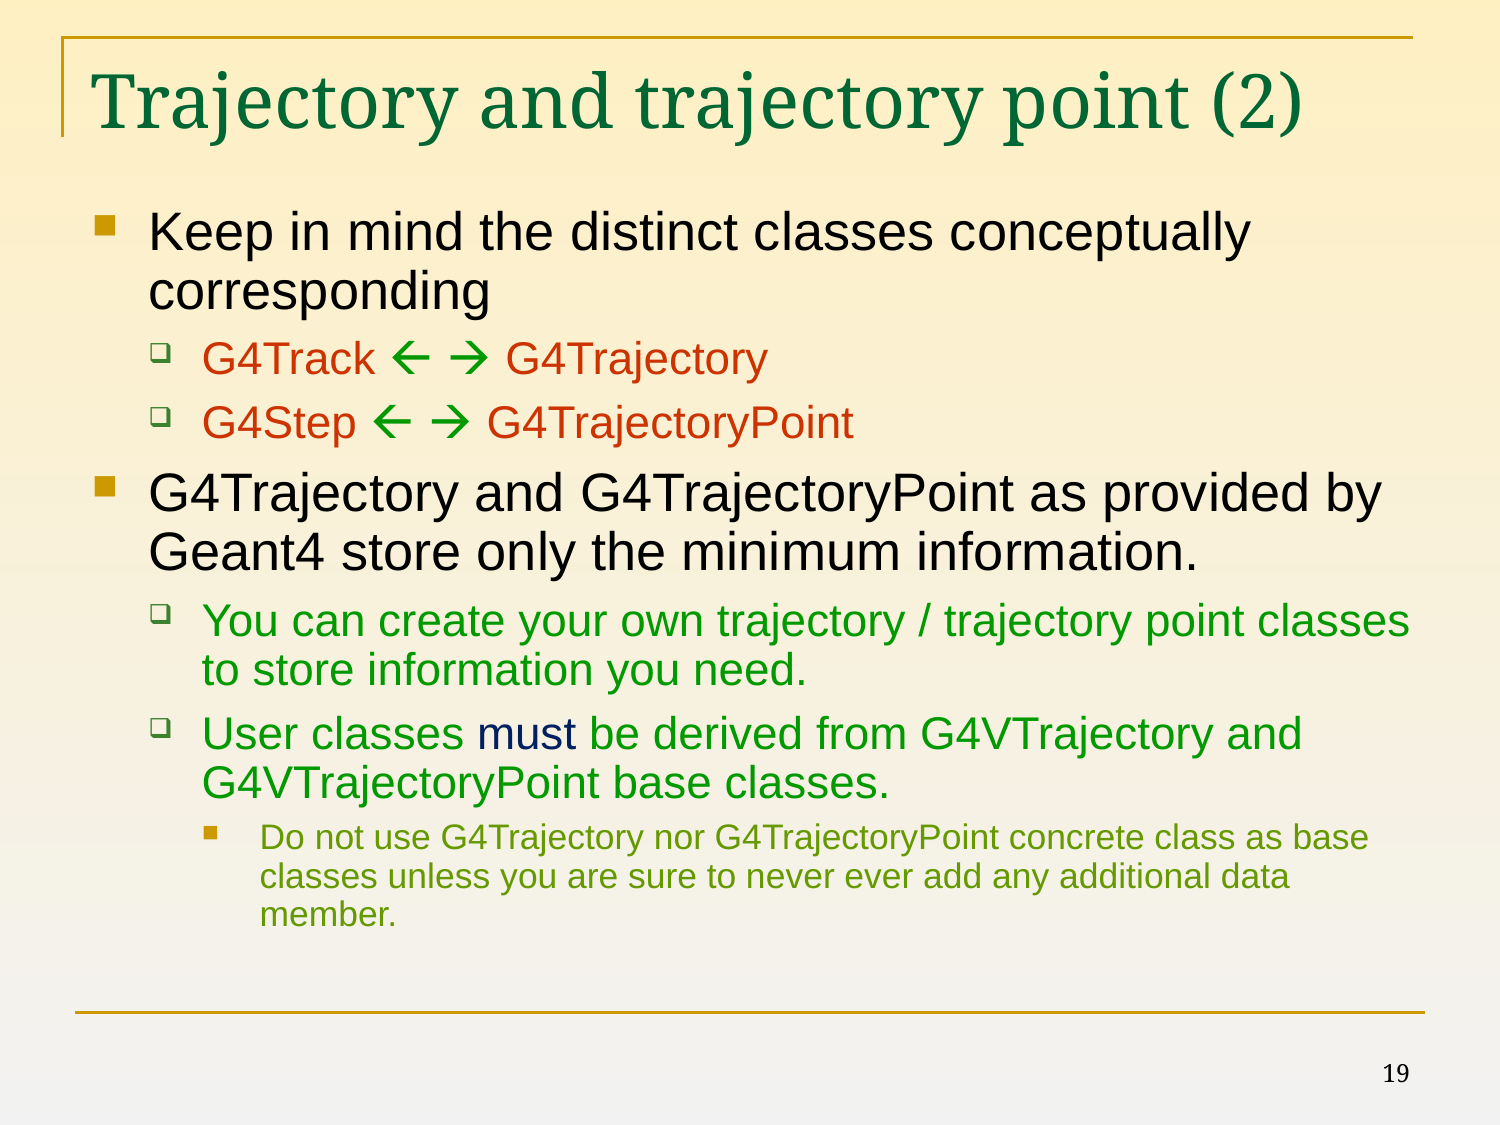

# Trajectory and trajectory point (2)
Keep in mind the distinct classes conceptually corresponding
G4Track   G4Trajectory
G4Step   G4TrajectoryPoint
G4Trajectory and G4TrajectoryPoint as provided by Geant4 store only the minimum information.
You can create your own trajectory / trajectory point classes to store information you need.
User classes must be derived from G4VTrajectory and G4VTrajectoryPoint base classes.
Do not use G4Trajectory nor G4TrajectoryPoint concrete class as base classes unless you are sure to never ever add any additional data member.